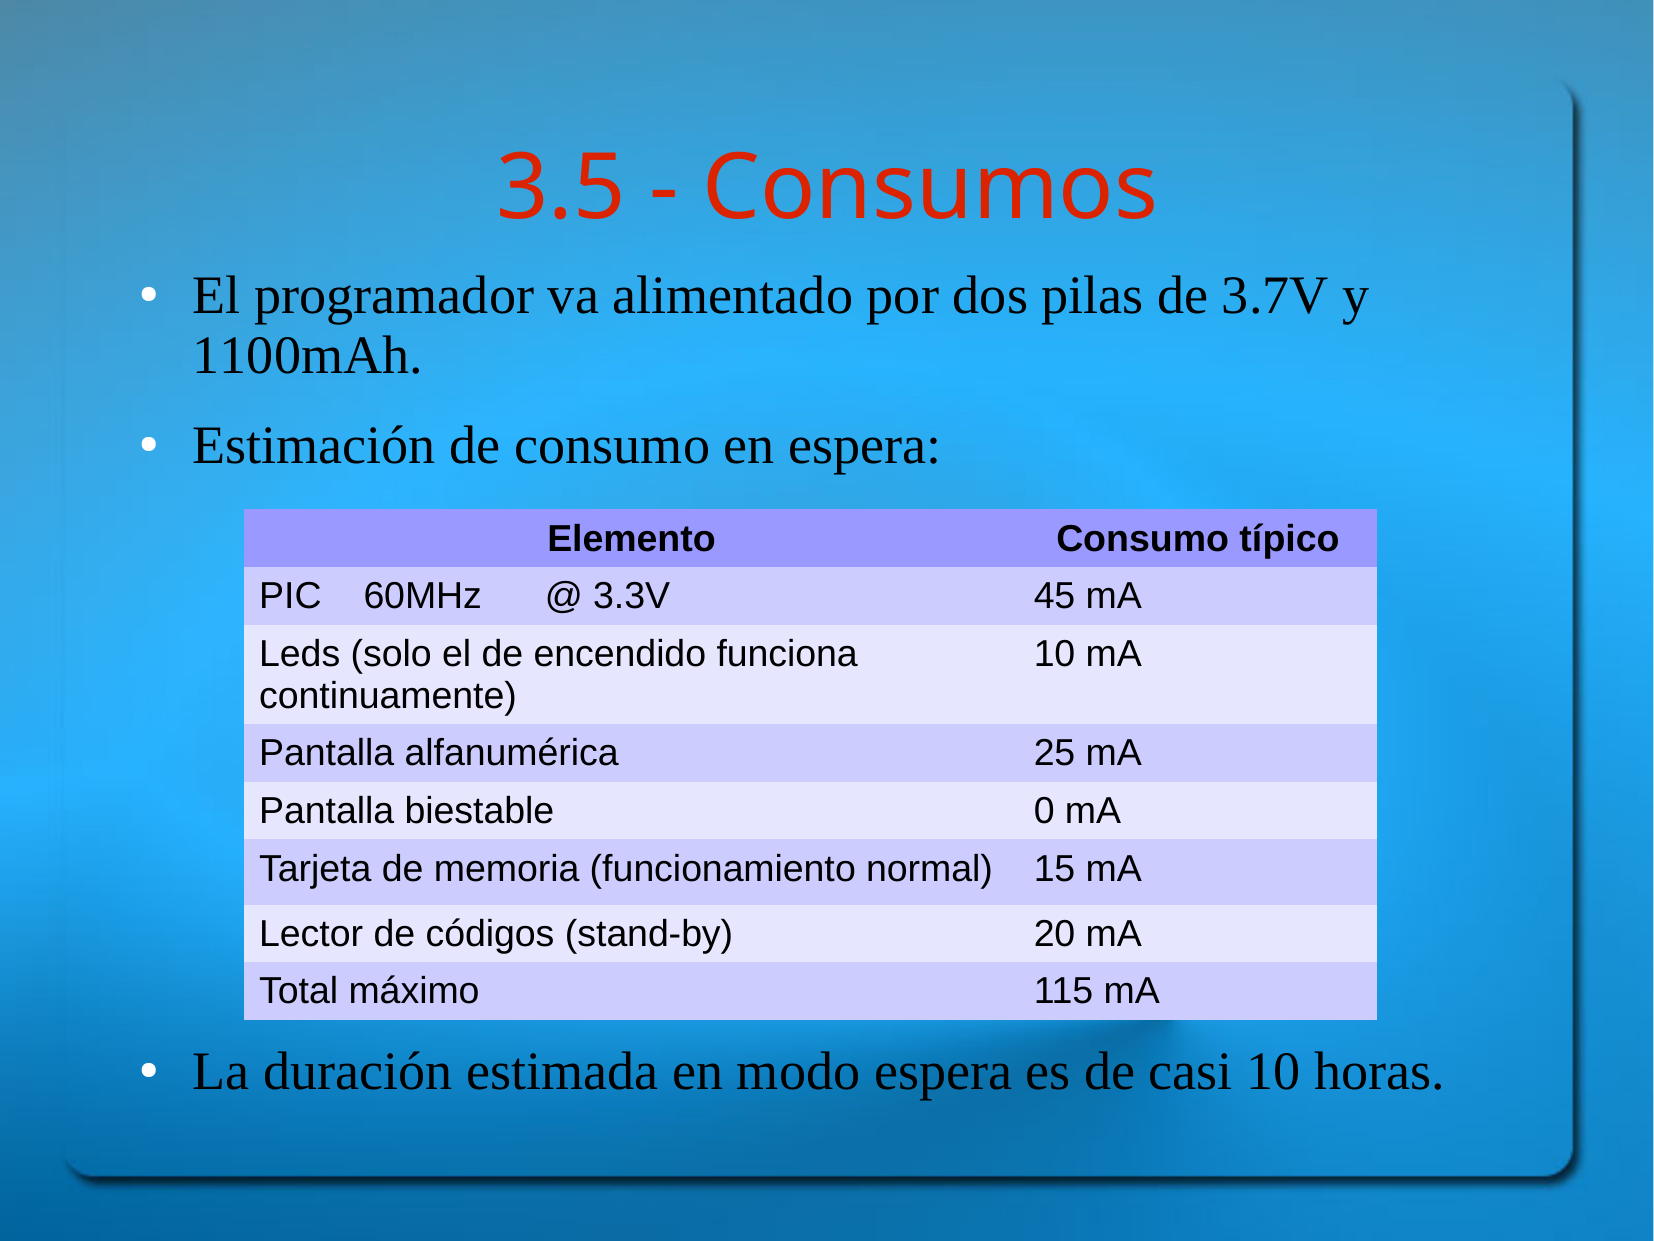

# 3.5 - Consumos
El programador va alimentado por dos pilas de 3.7V y 1100mAh.
Estimación de consumo en espera:
La duración estimada en modo espera es de casi 10 horas.
| Elemento | Consumo típico |
| --- | --- |
| PIC 60MHz @ 3.3V | 45 mA |
| Leds (solo el de encendido funciona continuamente) | 10 mA |
| Pantalla alfanumérica | 25 mA |
| Pantalla biestable | 0 mA |
| Tarjeta de memoria (funcionamiento normal) | 15 mA |
| Lector de códigos (stand-by) | 20 mA |
| Total máximo | 115 mA |